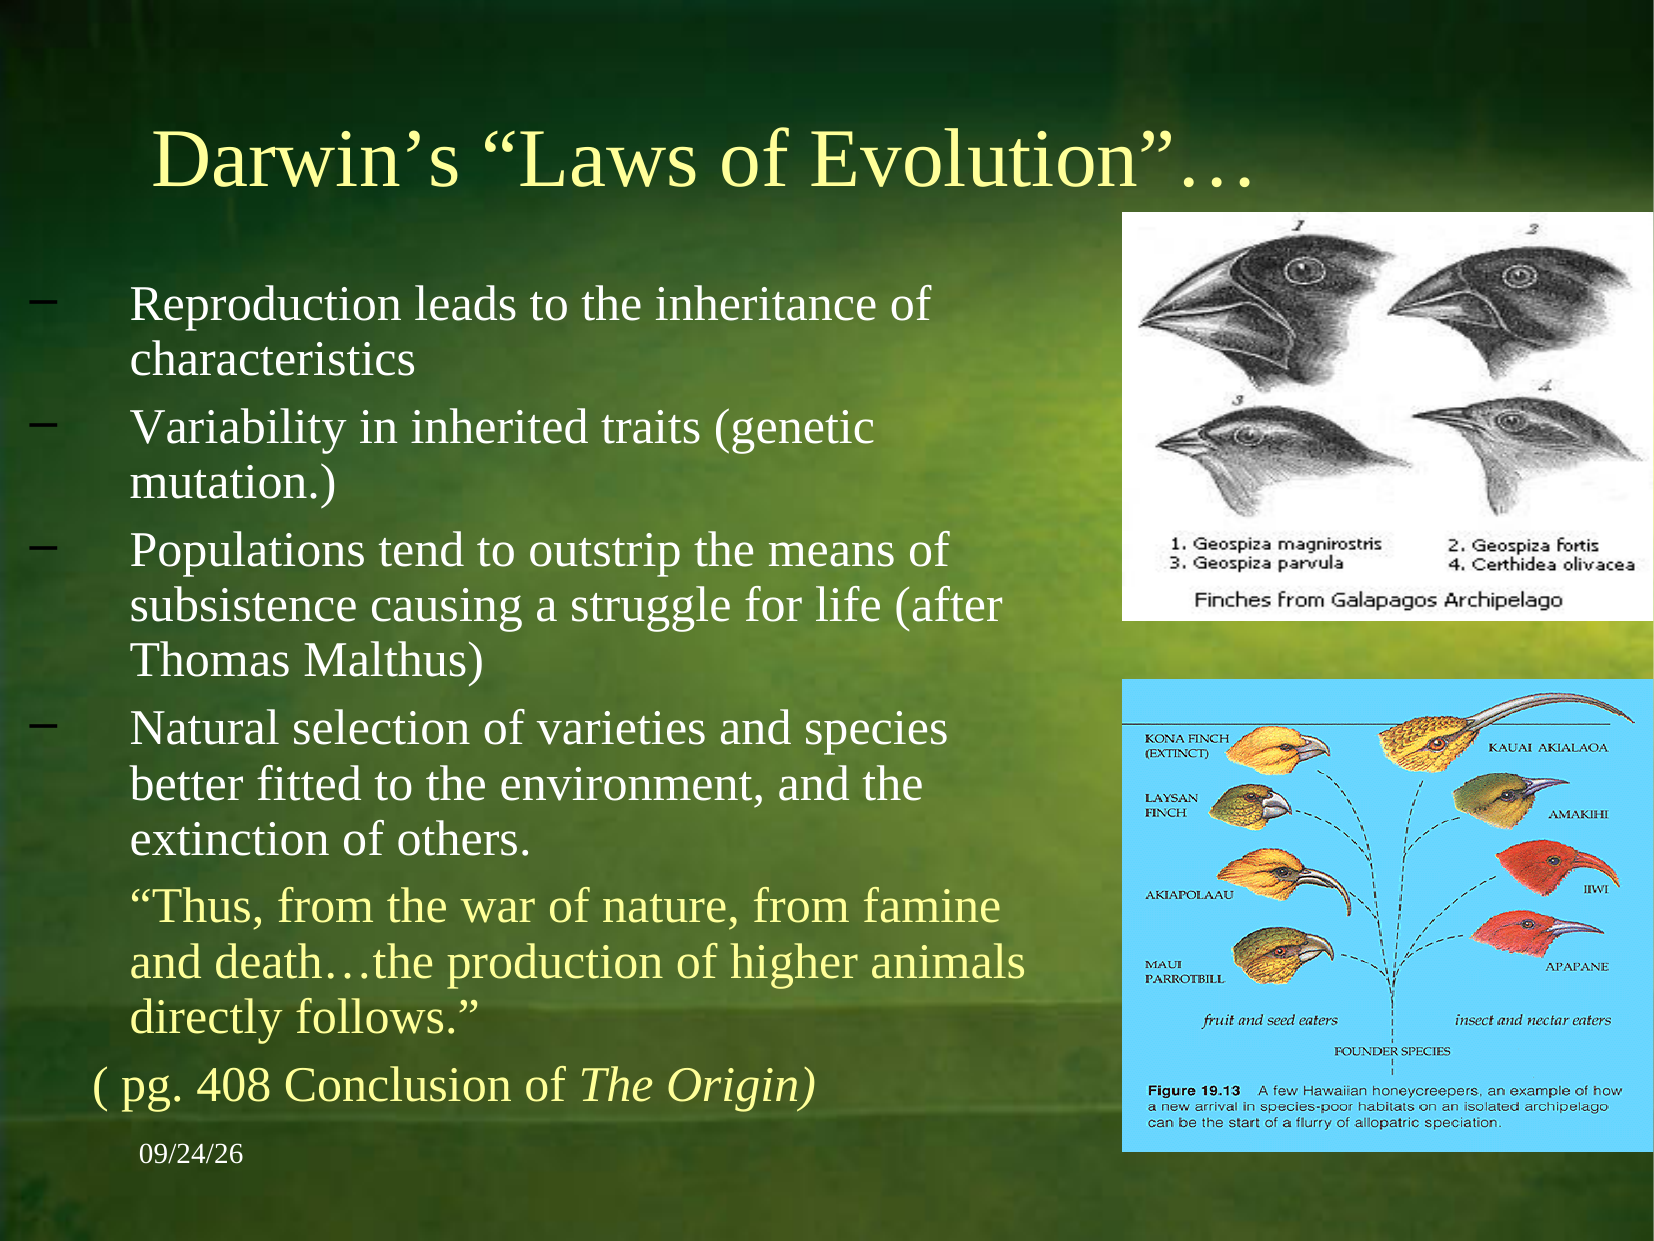

# Darwin’s “Laws of Evolution”…
Reproduction leads to the inheritance of characteristics
Variability in inherited traits (genetic mutation.)
Populations tend to outstrip the means of subsistence causing a struggle for life (after Thomas Malthus)
Natural selection of varieties and species better fitted to the environment, and the extinction of others.
	“Thus, from the war of nature, from famine and death…the production of higher animals directly follows.”
 ( pg. 408 Conclusion of The Origin)